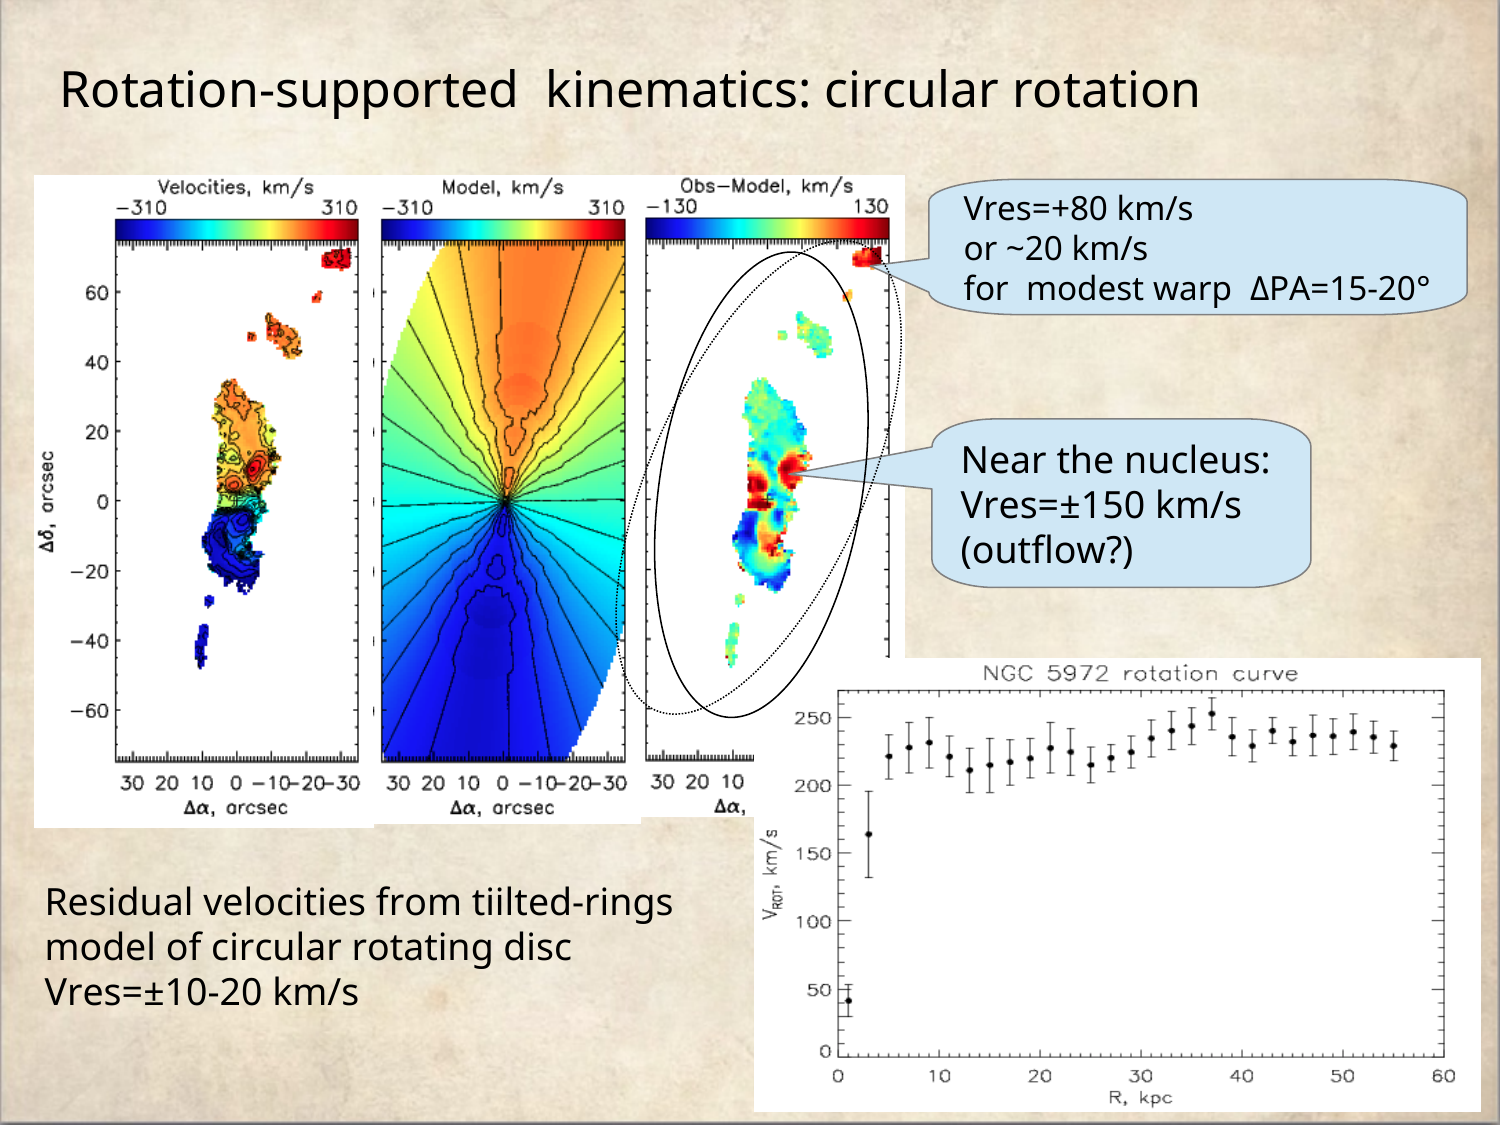

# Rotation-supported kinematics: circular rotation
Vres=+80 km/s
or ~20 km/s
for modest warp ΔPA=15-20°
Near the nucleus:
Vres=±150 km/s
(outflow?)
Residual velocities from tiilted-rings model of circular rotating disc
Vres=±10-20 km/s